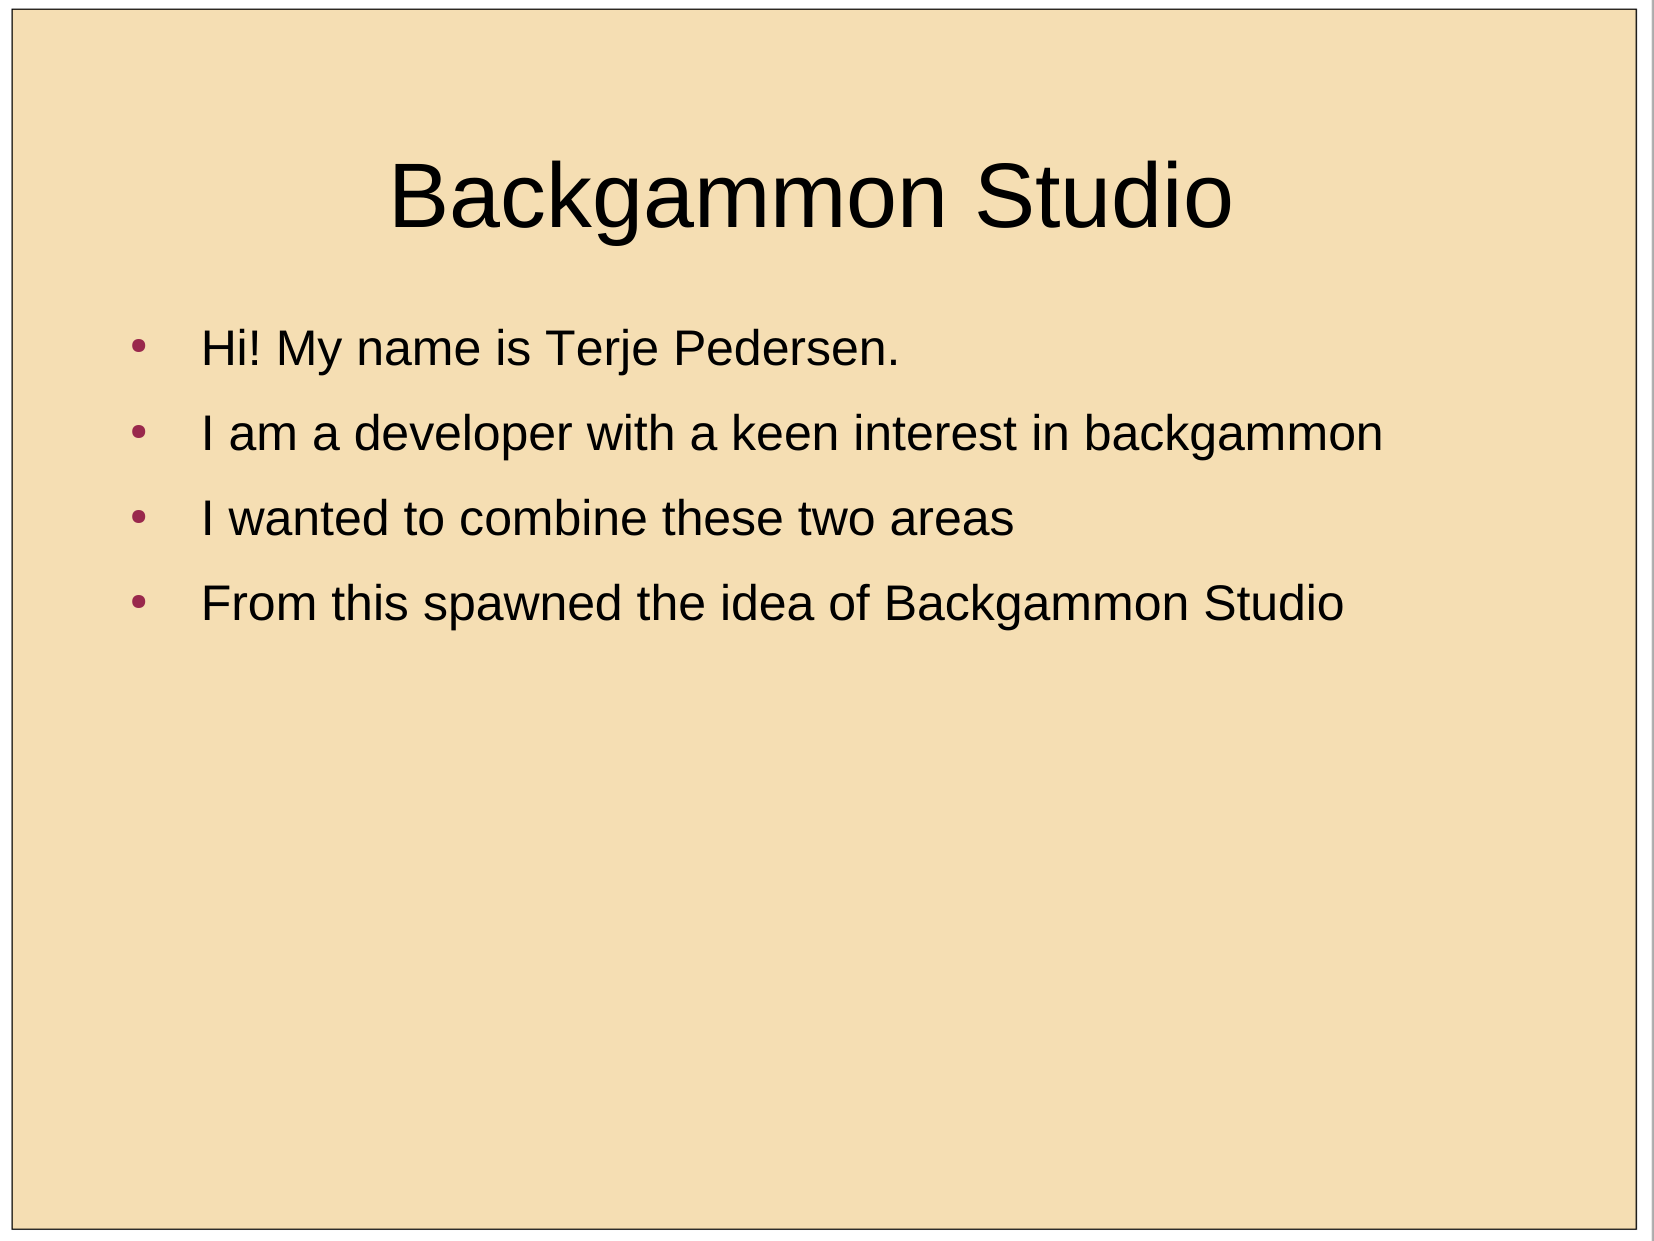

# Backgammon Studio
Hi! My name is Terje Pedersen.
I am a developer with a keen interest in backgammon
I wanted to combine these two areas
From this spawned the idea of Backgammon Studio